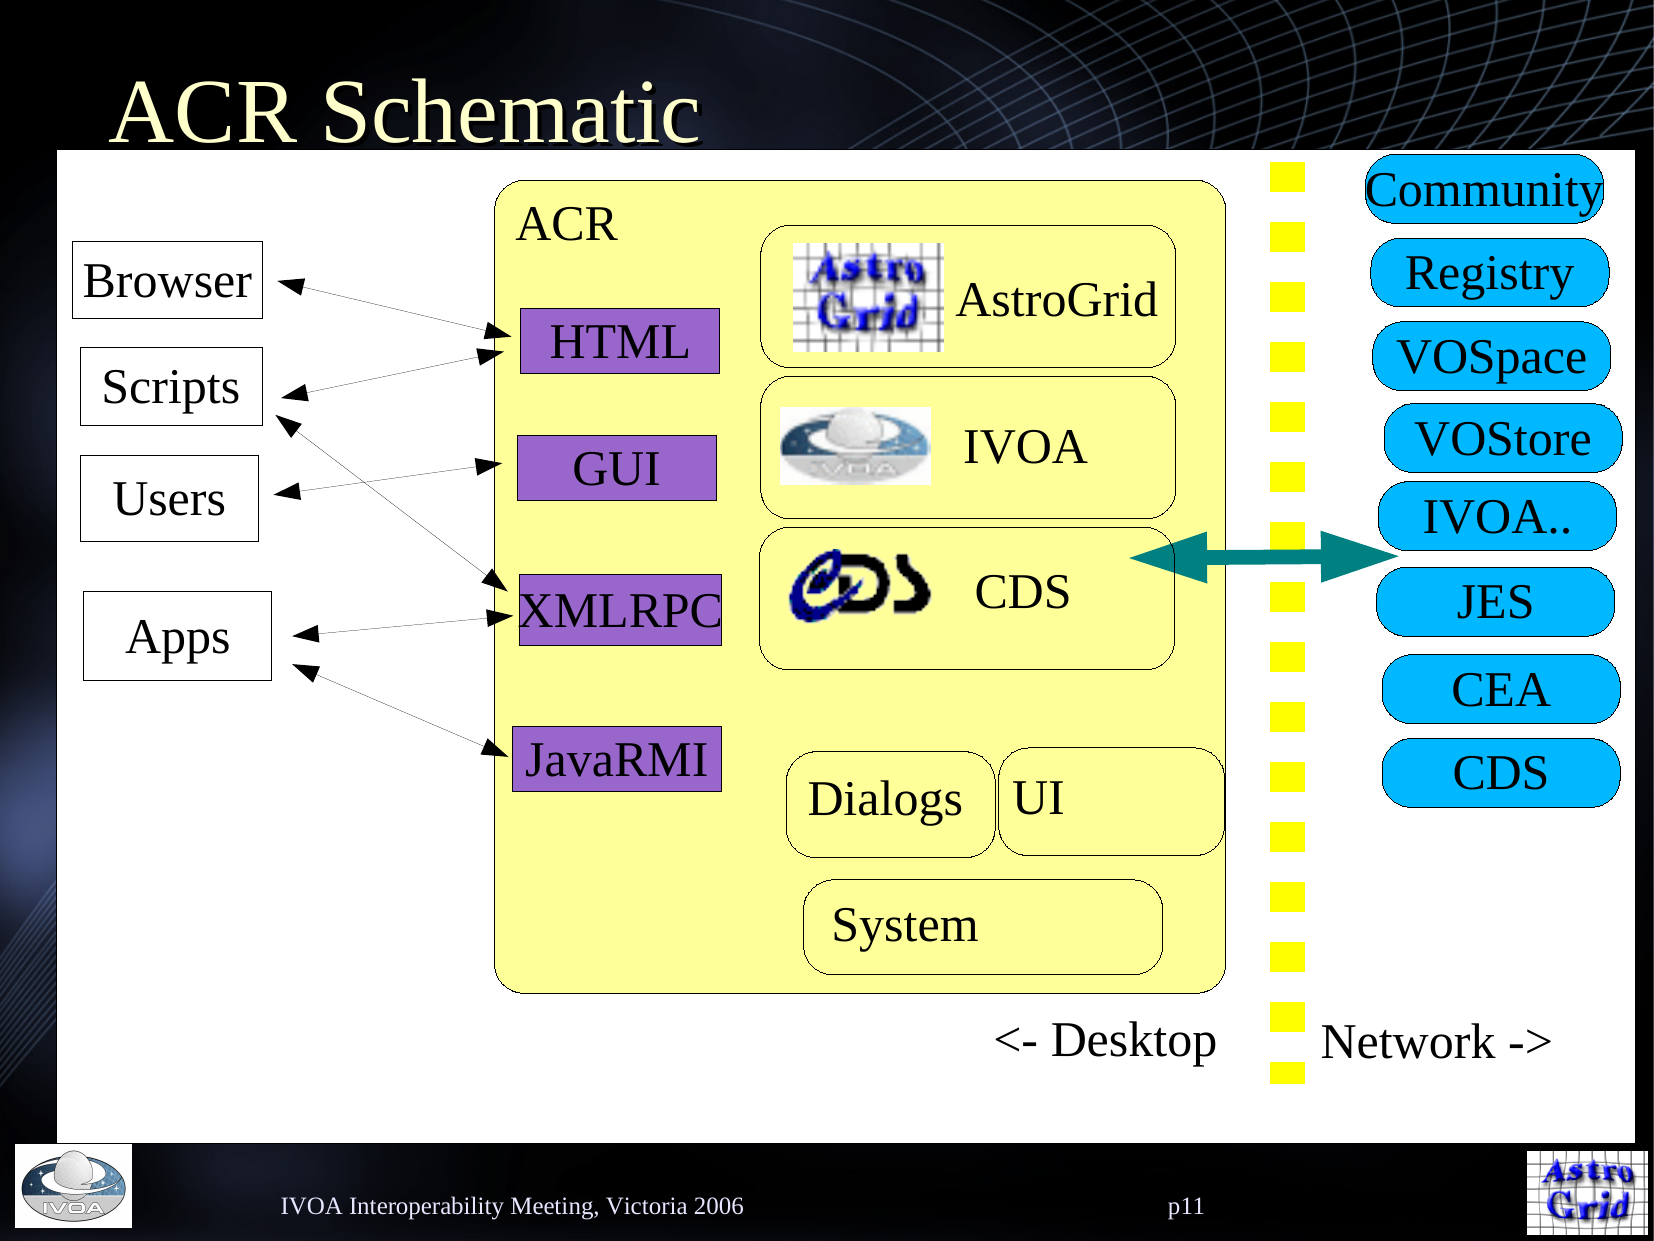

ACR Schematic
Community
#
ACR
Registry
Browser
AstroGrid
HTML
VOSpace
Scripts
VOStore
IVOA
GUI
Users
IVOA..
CDS
JES
XMLRPC
Apps
CEA
JavaRMI
CDS
UI
Dialogs
System
<- Desktop
Network ->